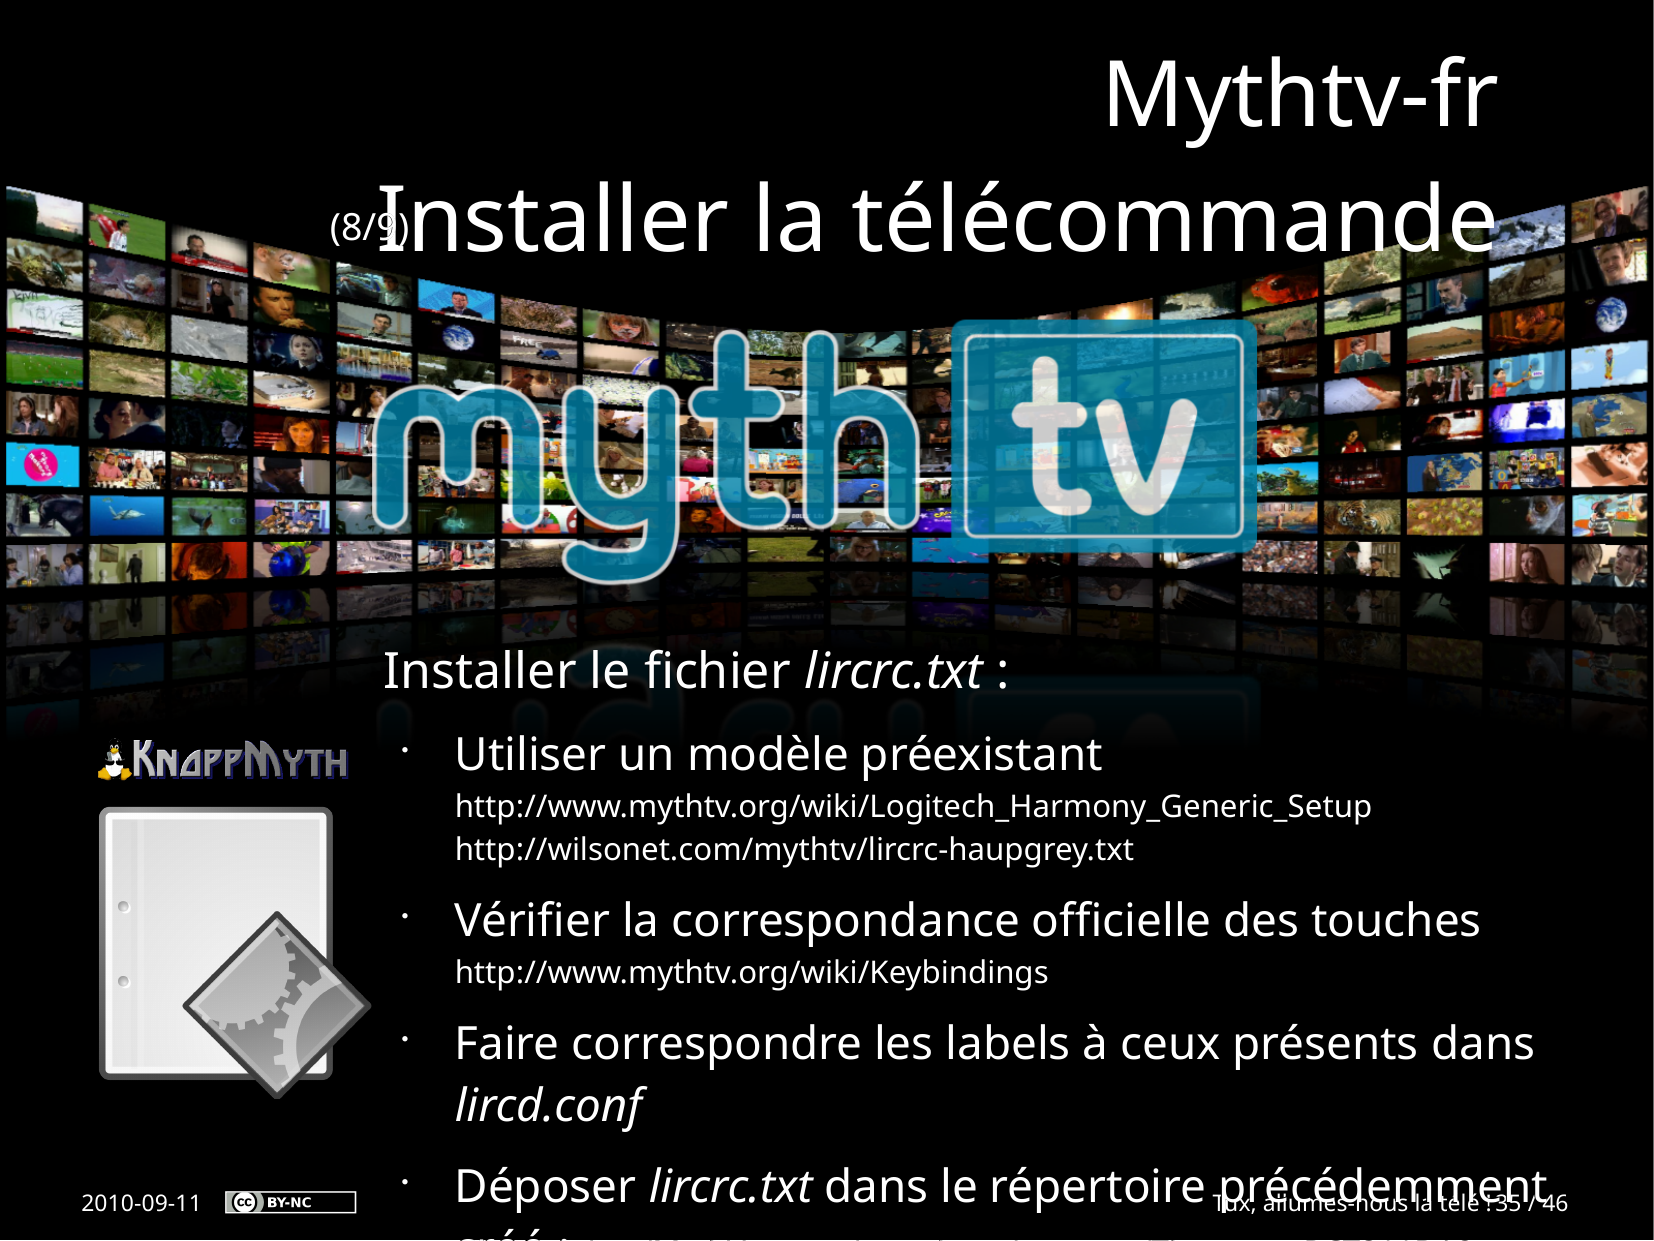

# Mythtv-fr Installer la télécommande
(8/9)
Installer le fichier lircrc.txt :
Utiliser un modèle préexistant
http://www.mythtv.org/wiki/Logitech_Harmony_Generic_Setup
http://wilsonet.com/mythtv/lircrc-haupgrey.txt
Vérifier la correspondance officielle des touches
http://www.mythtv.org/wiki/Keybindings
Faire correspondre les labels à ceux présents dans lircd.conf
Déposer lircrc.txt dans le répertoire précédemment créé : /usr/MythVantage/templates/remotes/Thomson_RCT311DA2
2010-09-11
Tux, allumes-nous la télé !
35